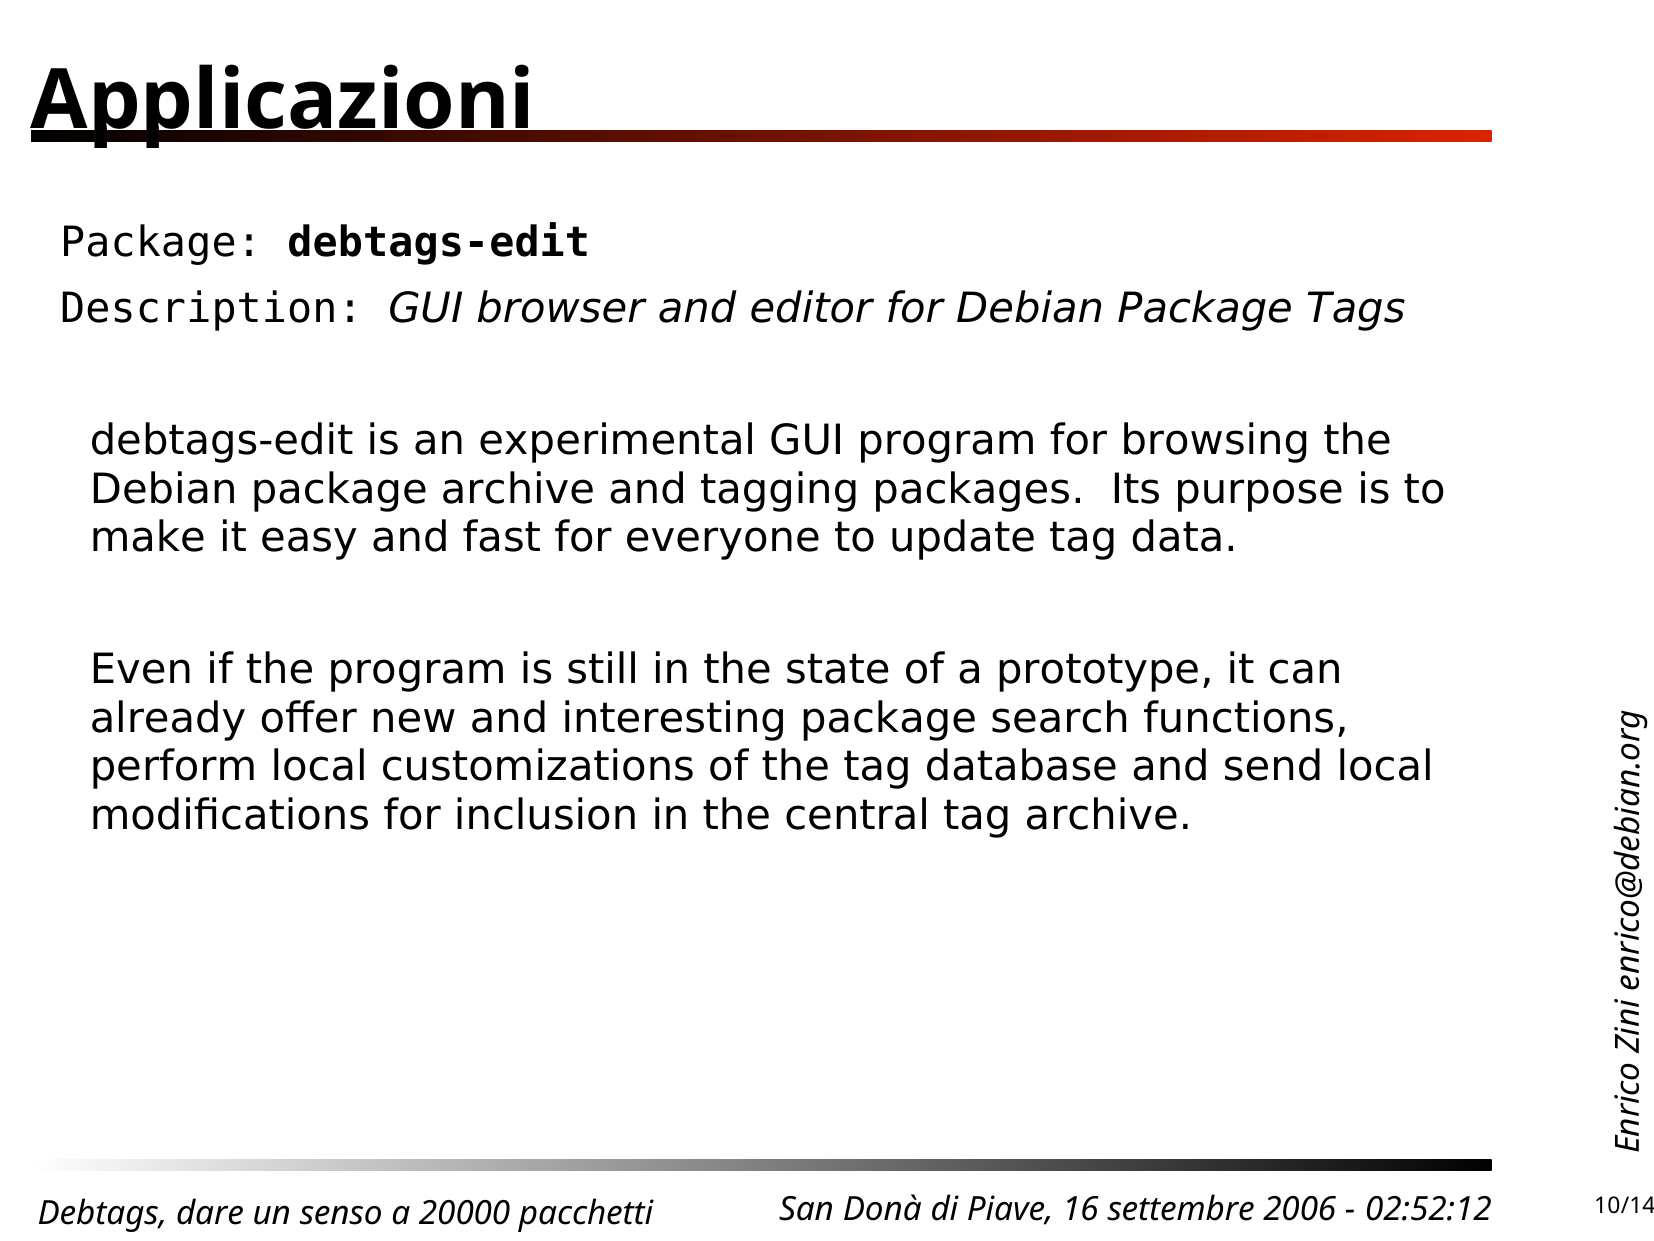

Applicazioni
Package: debtags-edit
Description: GUI browser and editor for Debian Package Tags
debtags-edit is an experimental GUI program for browsing the Debian package archive and tagging packages. Its purpose is to make it easy and fast for everyone to update tag data.
Even if the program is still in the state of a prototype, it can already offer new and interesting package search functions, perform local customizations of the tag database and send local modifications for inclusion in the central tag archive.